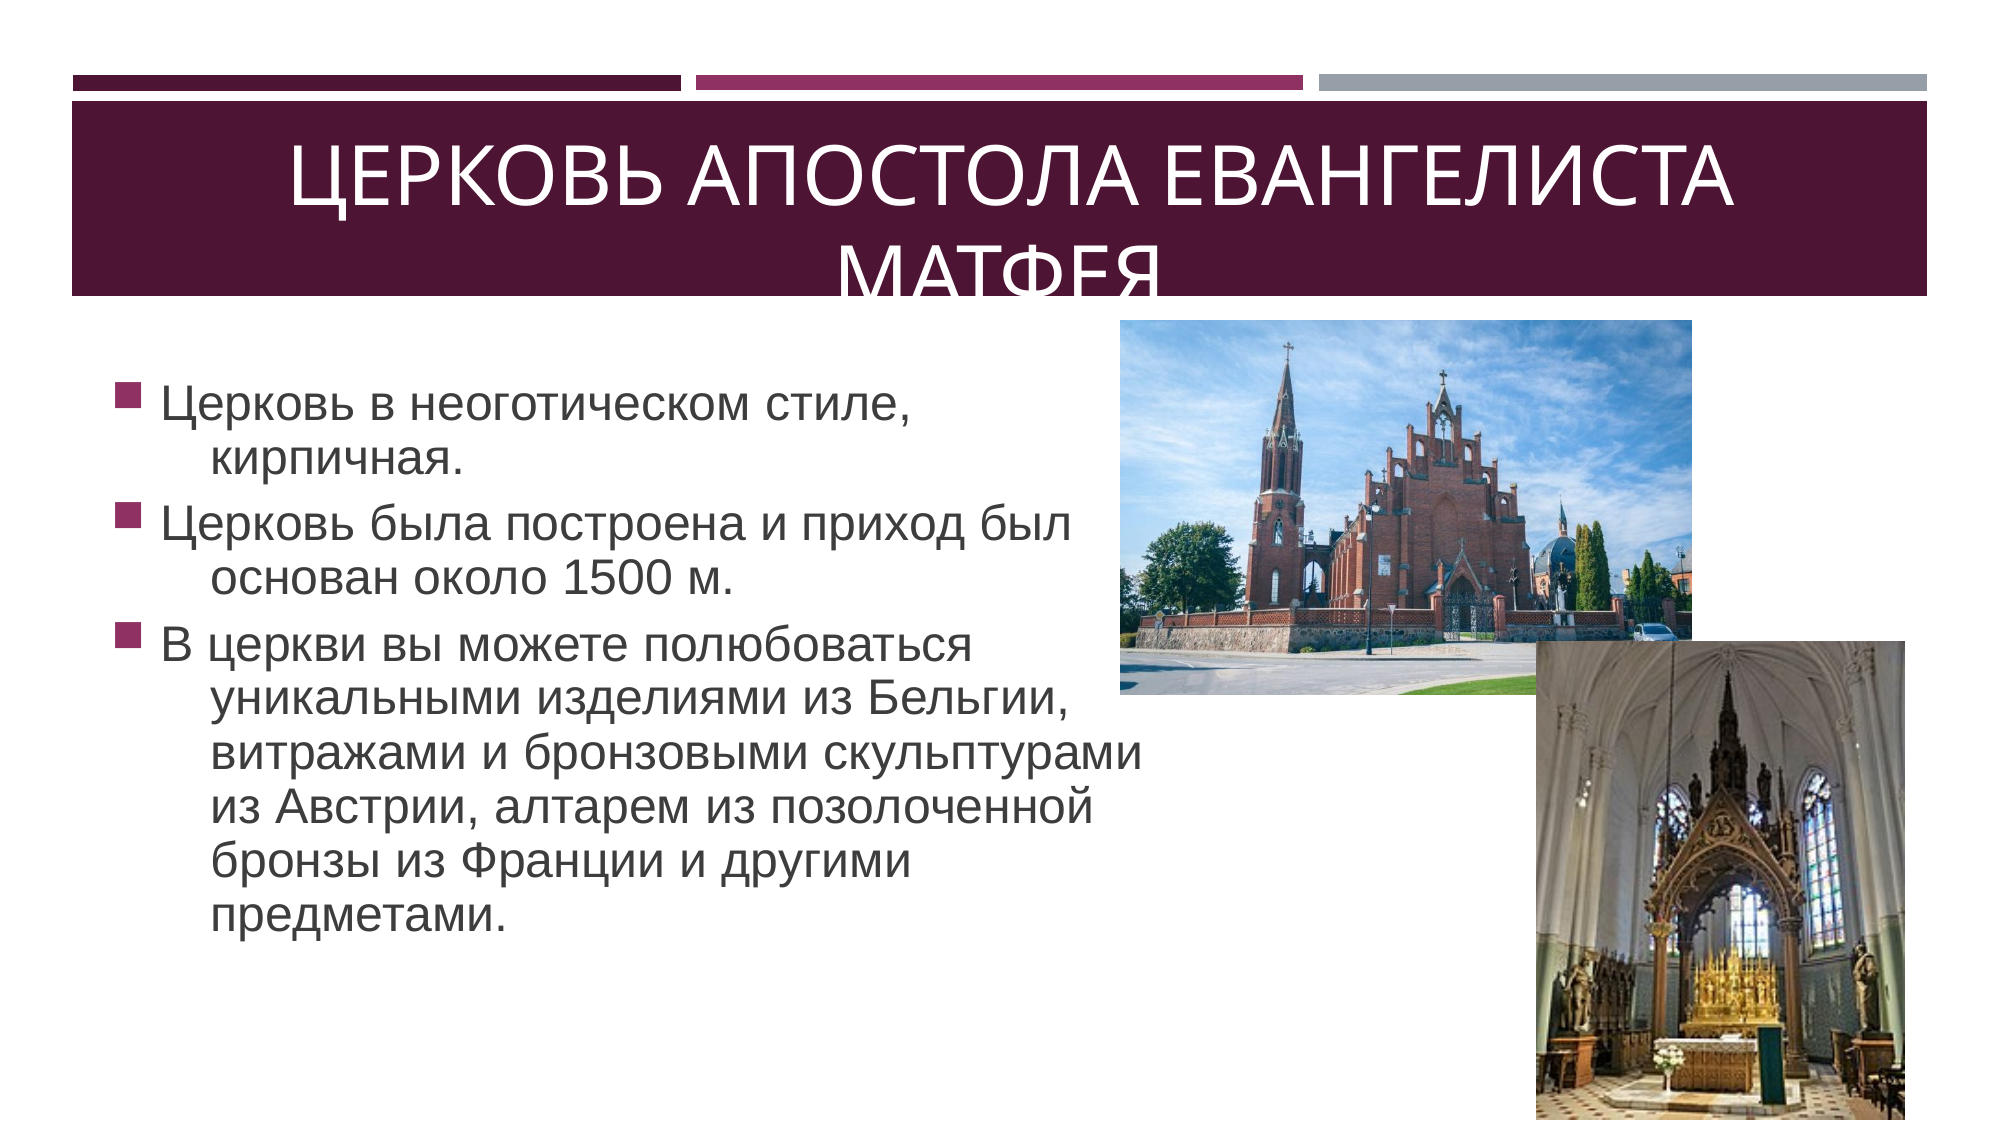

# Церковь апостола евангелиста Матфея
Церковь в неоготическом стиле, кирпичная.
Церковь была построена и приход был основан около 1500 м.
В церкви вы можете полюбоваться уникальными изделиями из Бельгии, витражами и бронзовыми скульптурами из Австрии, алтарем из позолоченной бронзы из Франции и другими предметами.